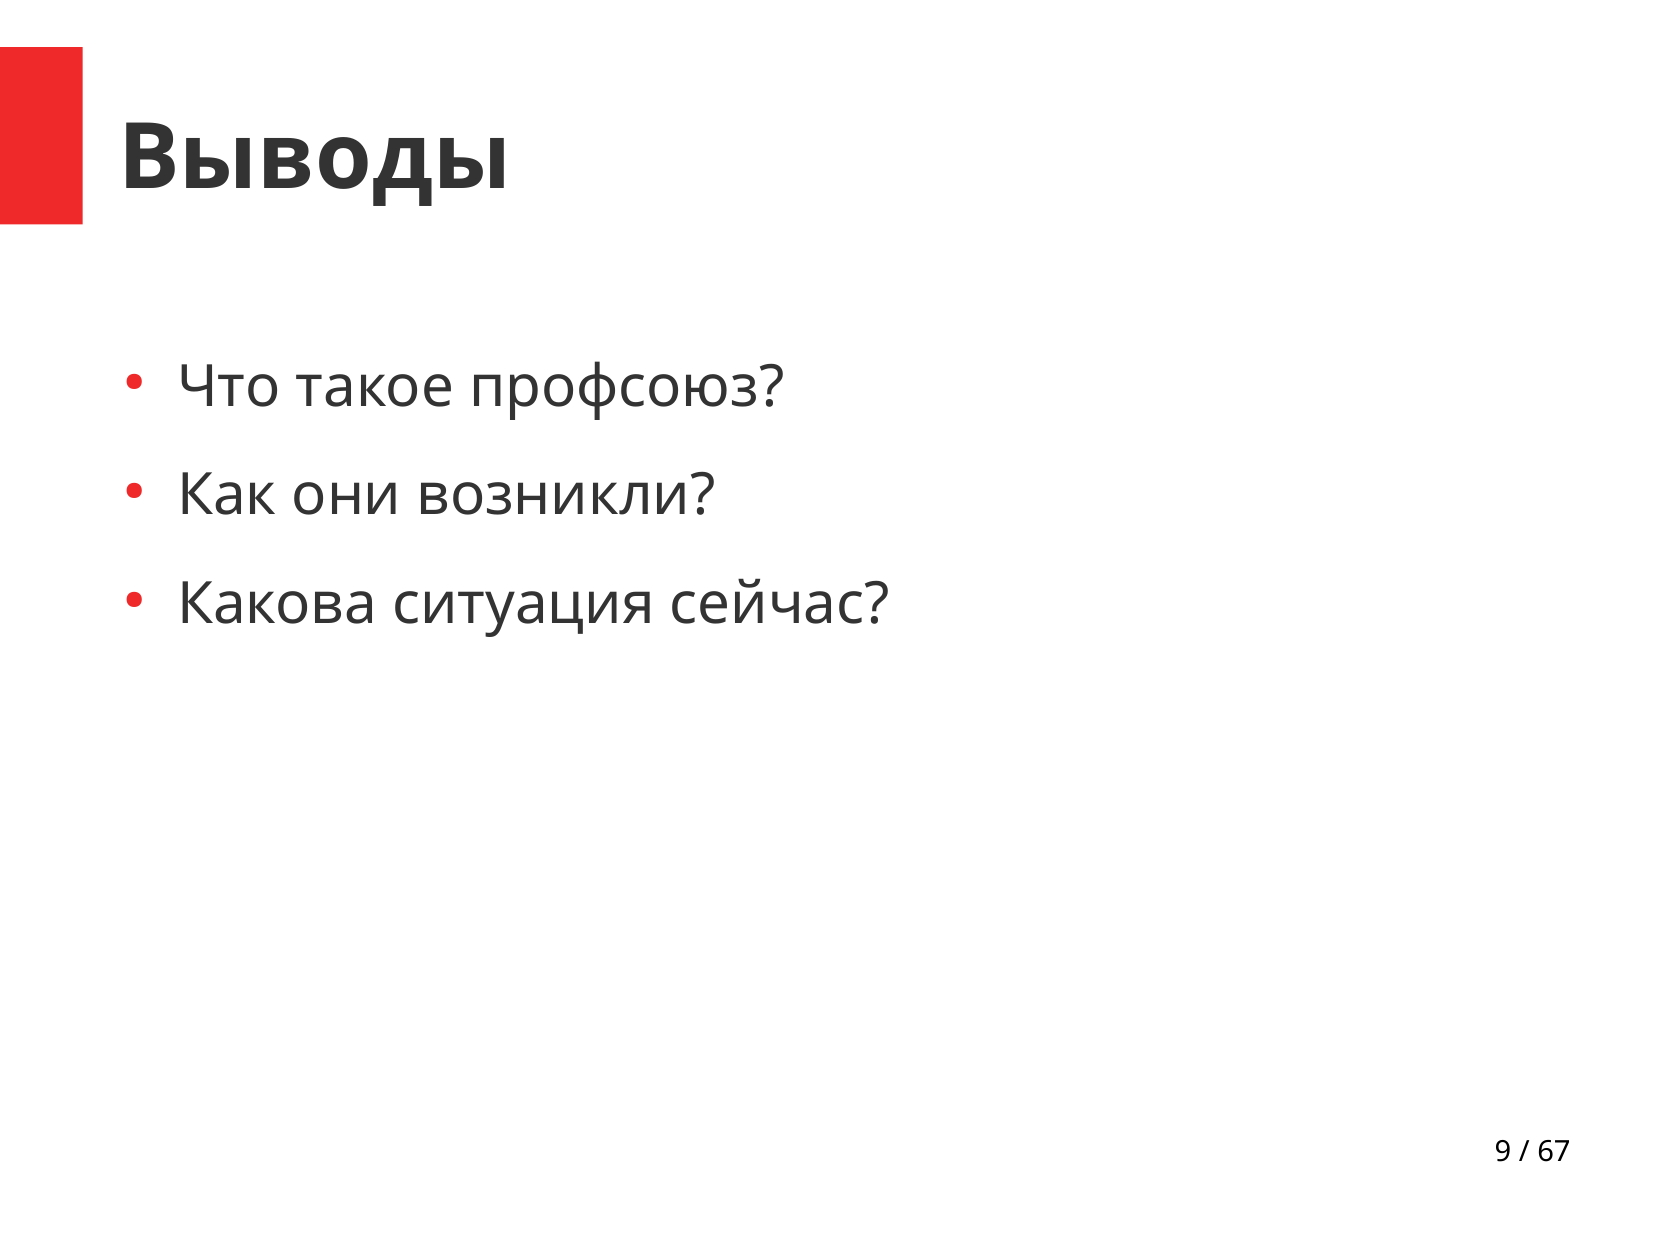

# Выводы
Что такое профсоюз?
Как они возникли?
Какова ситуация сейчас?
9